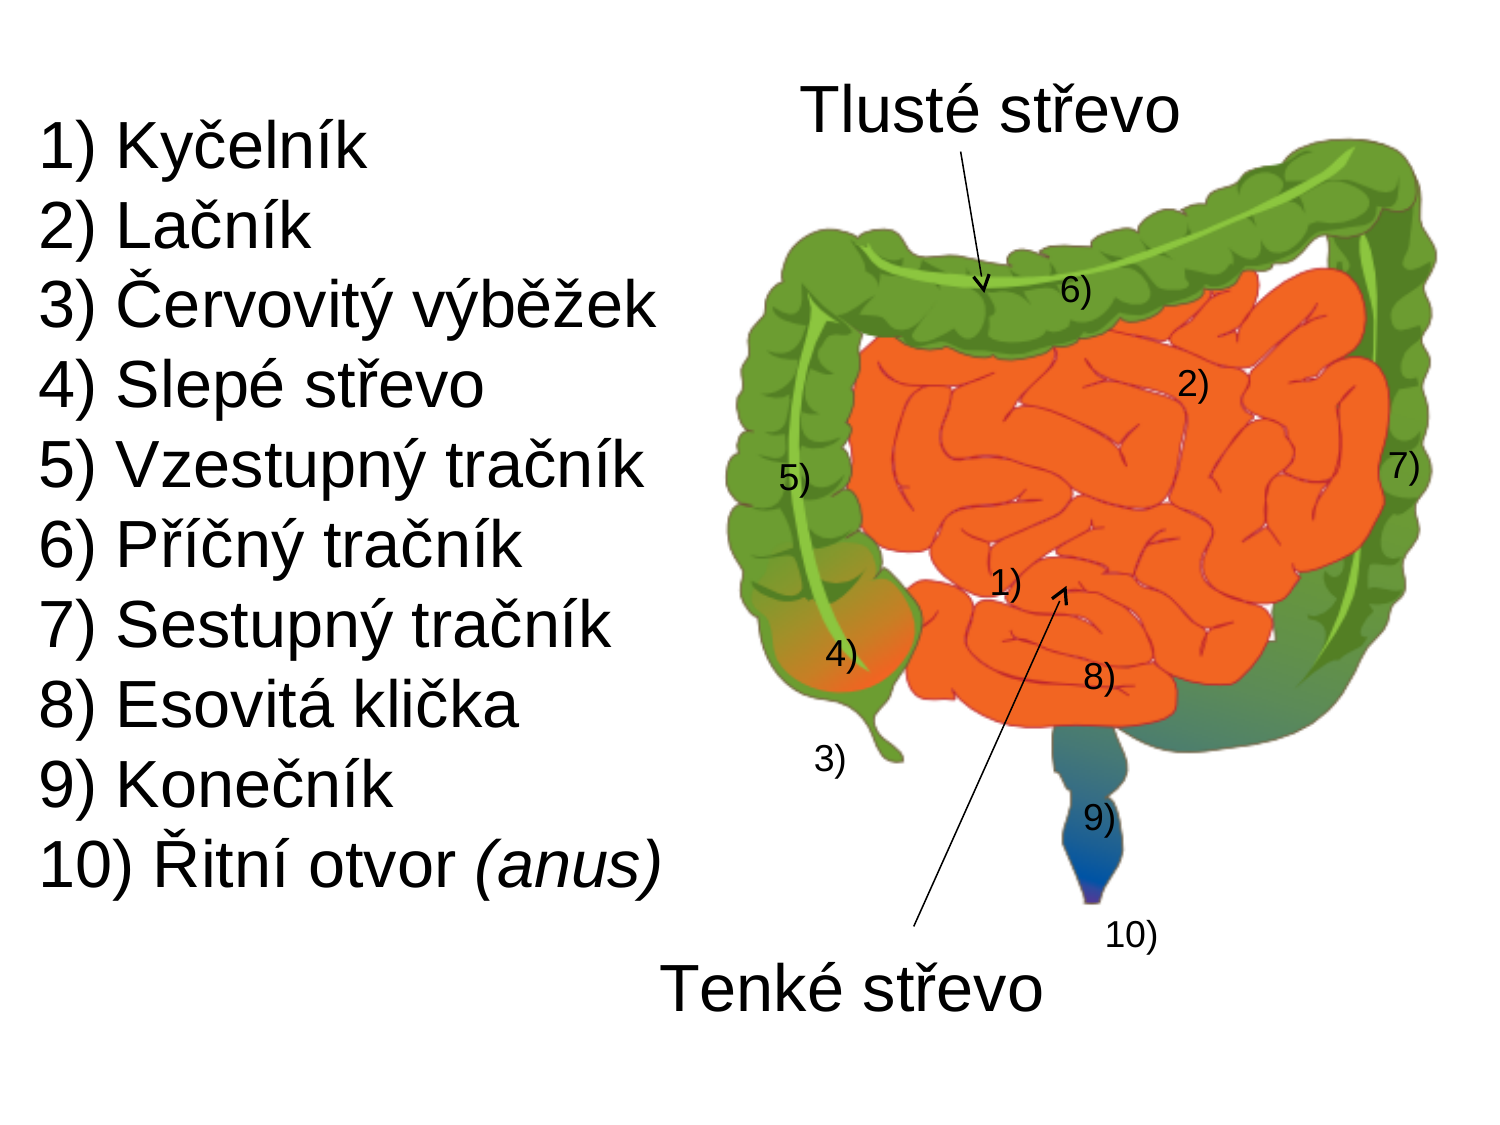

Tlusté střevo
 Kyčelník
 Lačník
 Červovitý výběžek
 Slepé střevo
 Vzestupný tračník
 Příčný tračník
 Sestupný tračník
 Esovitá klička
 Konečník
 Řitní otvor (anus)
6)
2)
7)
5)
1)
4)
8)
3)
9)
10)
Tenké střevo